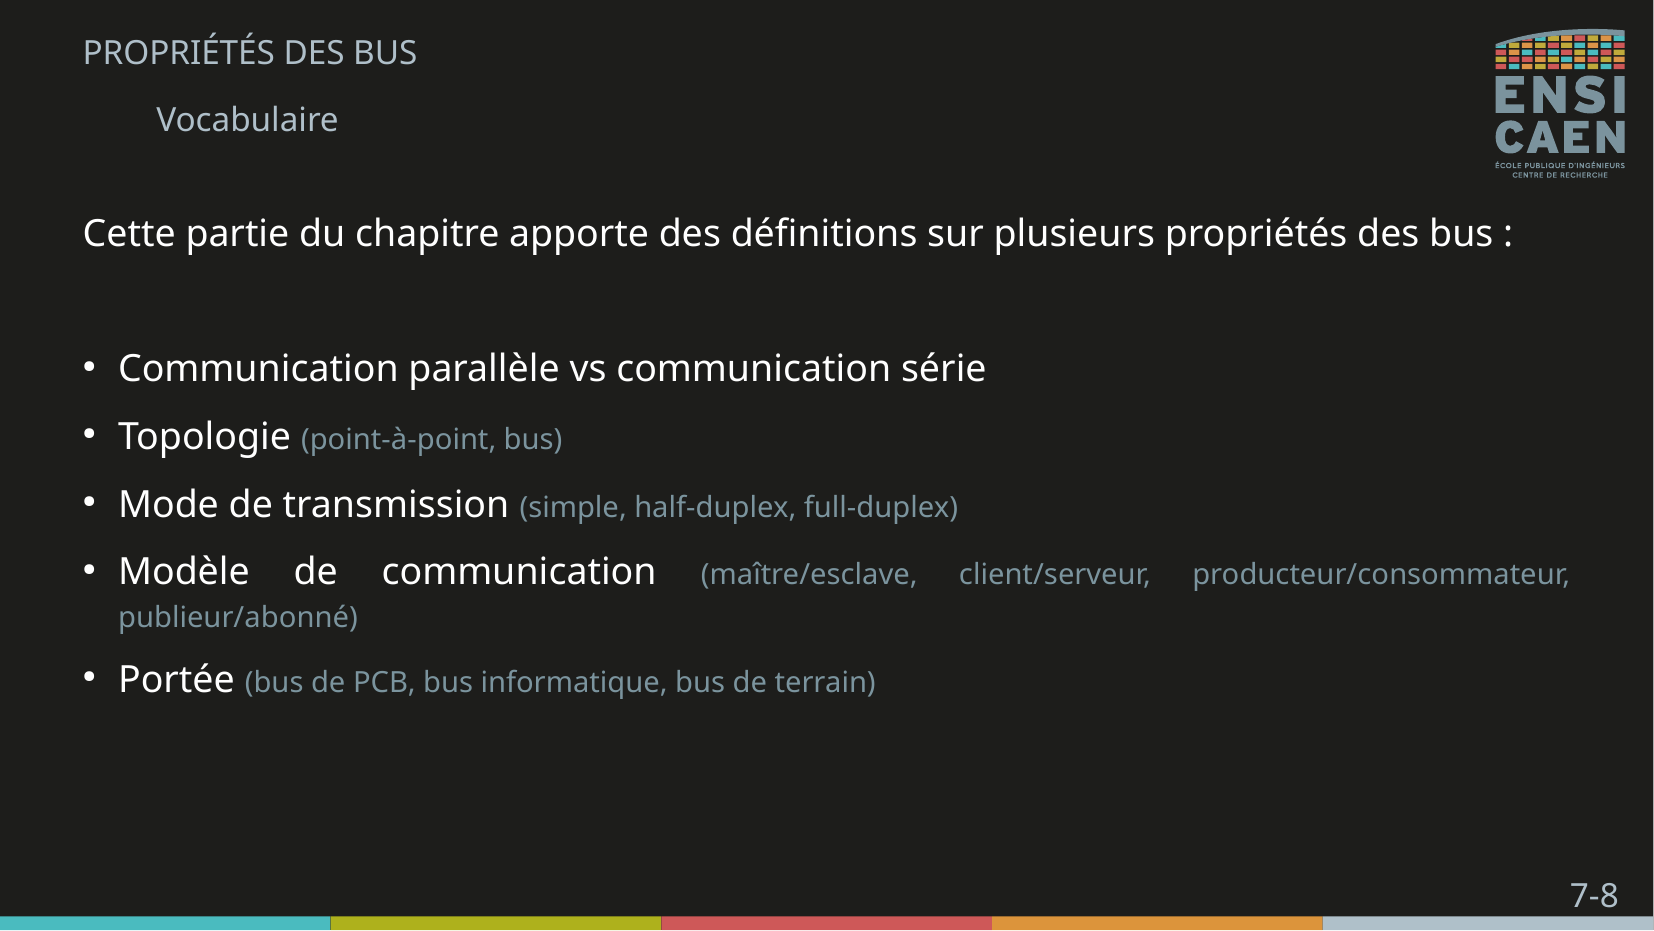

# PROPRIÉTÉS DES BUS Vocabulaire
Cette partie du chapitre apporte des définitions sur plusieurs propriétés des bus :
Communication parallèle vs communication série
Topologie (point-à-point, bus)
Mode de transmission (simple, half-duplex, full-duplex)
Modèle de communication (maître/esclave, client/serveur, producteur/consommateur, publieur/abonné)
Portée (bus de PCB, bus informatique, bus de terrain)